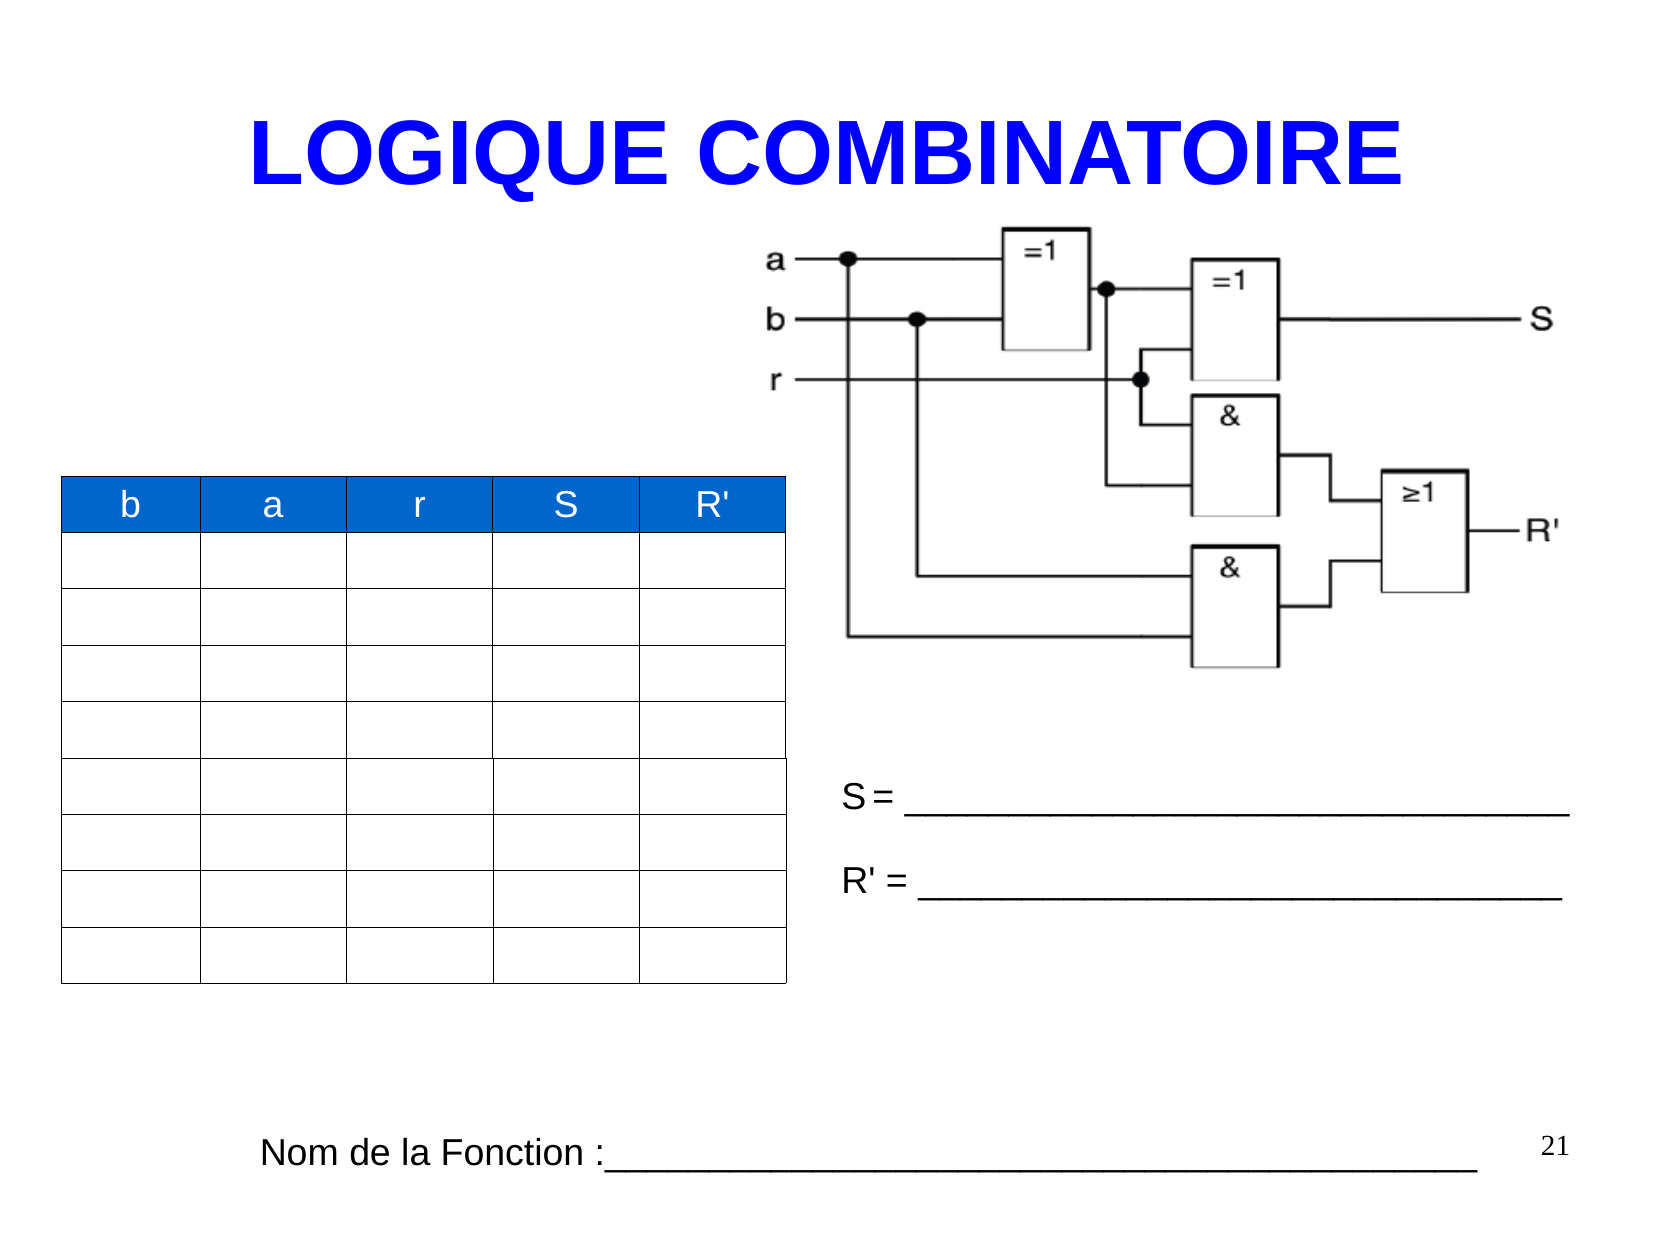

# LOGIQUE COMBINATOIRE
| b | a | r | S | R' |
| --- | --- | --- | --- | --- |
| | | | | |
| | | | | |
| | | | | |
| | | | | |
| | | | | |
| | | | | |
| | | | | |
| | | | | |
S = ________________________________
R' = _______________________________
Nom de la Fonction :__________________________________________
21